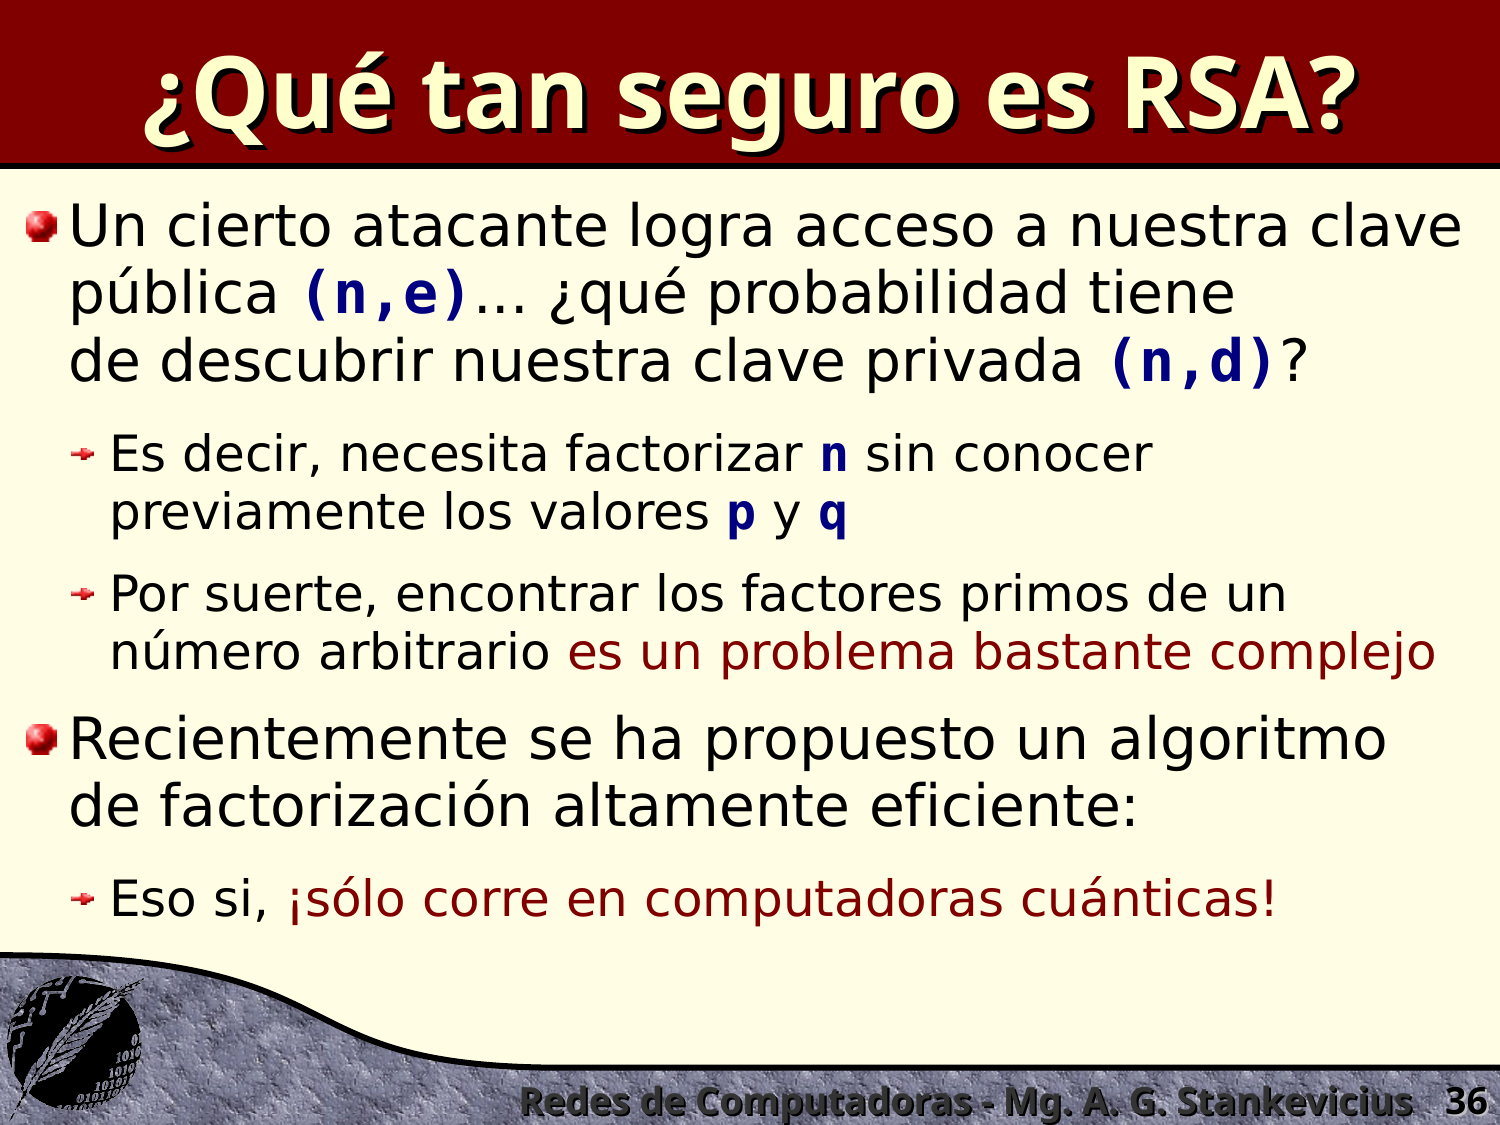

# ¿Qué tan seguro es RSA?
Un cierto atacante logra acceso a nuestra clave pública (n,e)... ¿qué probabilidad tiene
de descubrir nuestra clave privada (n,d)?
Es decir, necesita factorizar n sin conocer previamente los valores p y q
Por suerte, encontrar los factores primos de un número arbitrario es un problema bastante complejo
Recientemente se ha propuesto un algoritmo
de factorización altamente eficiente:
Eso si, ¡sólo corre en computadoras cuánticas!
36